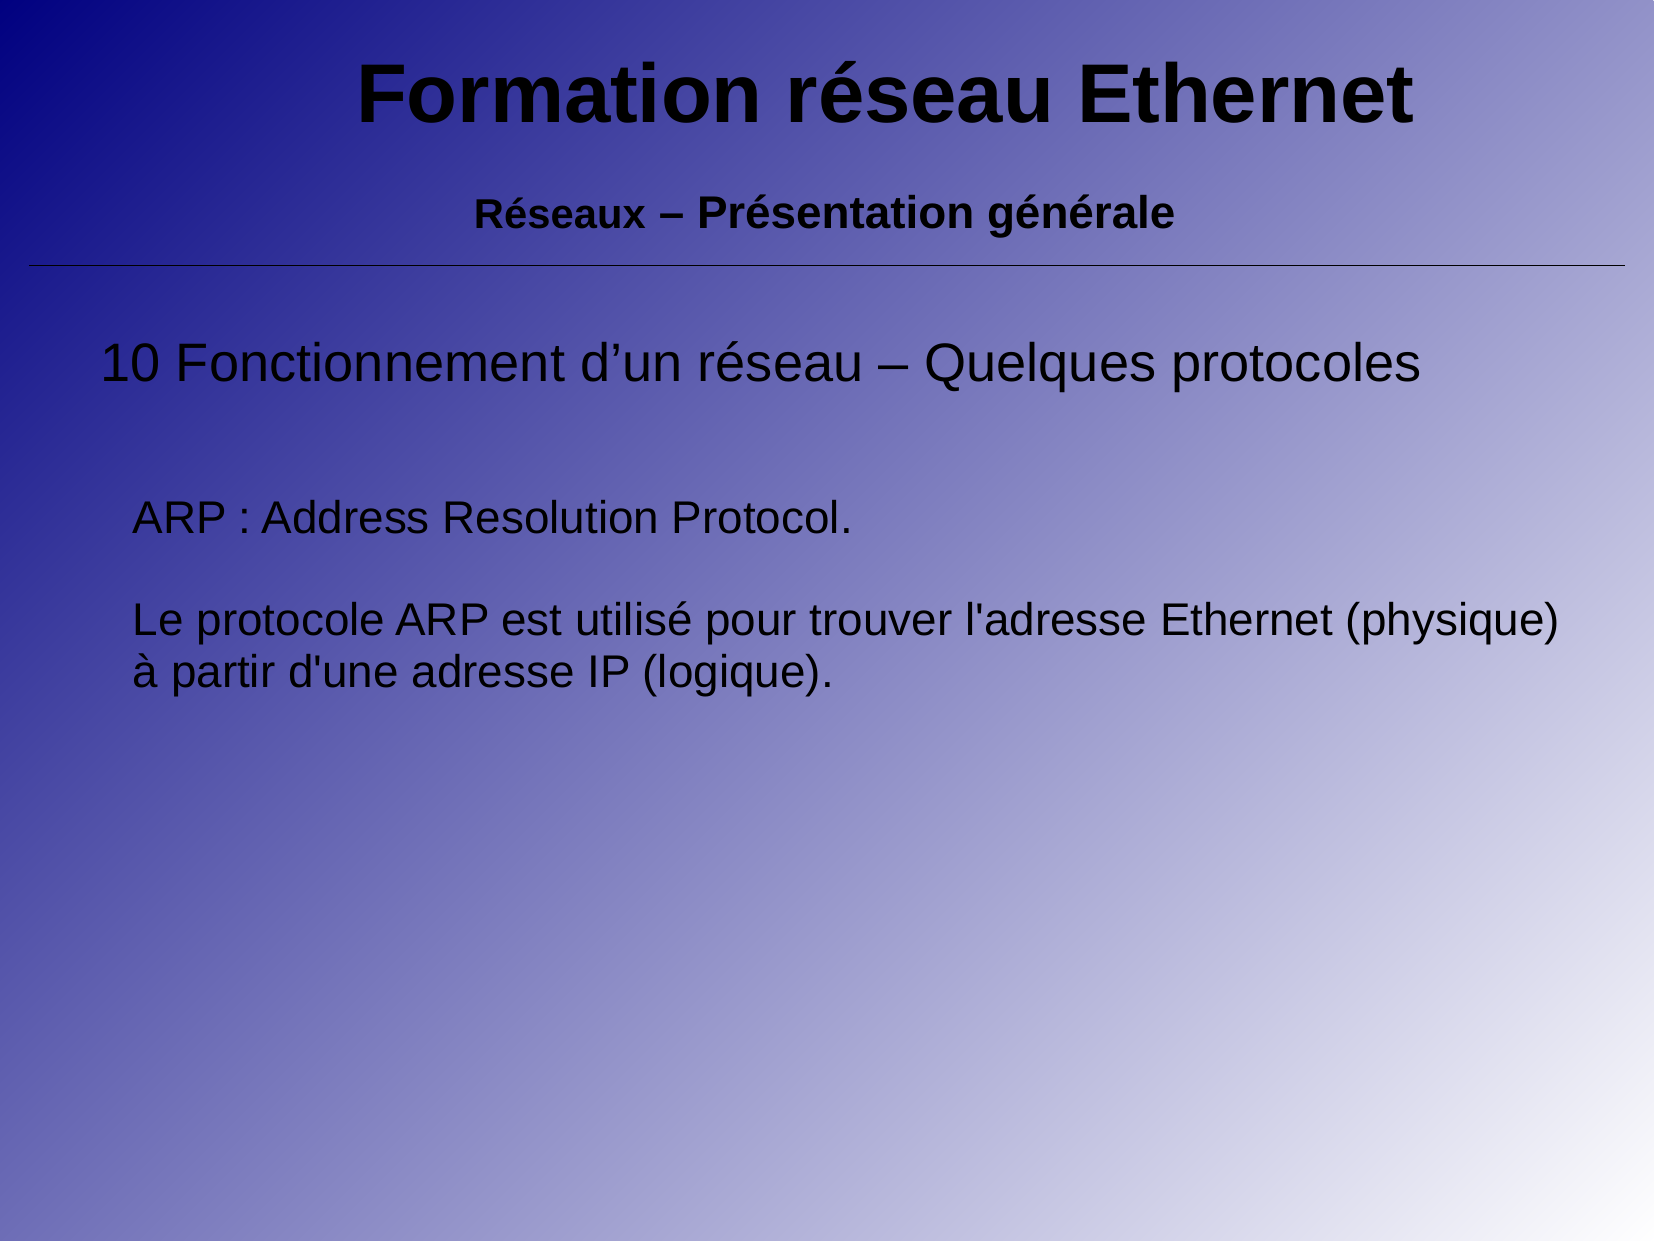

Formation réseau Ethernet
Réseaux – Présentation générale
10 Fonctionnement d’un réseau – Quelques protocoles
ARP : Address Resolution Protocol.
Le protocole ARP est utilisé pour trouver l'adresse Ethernet (physique)
à partir d'une adresse IP (logique).